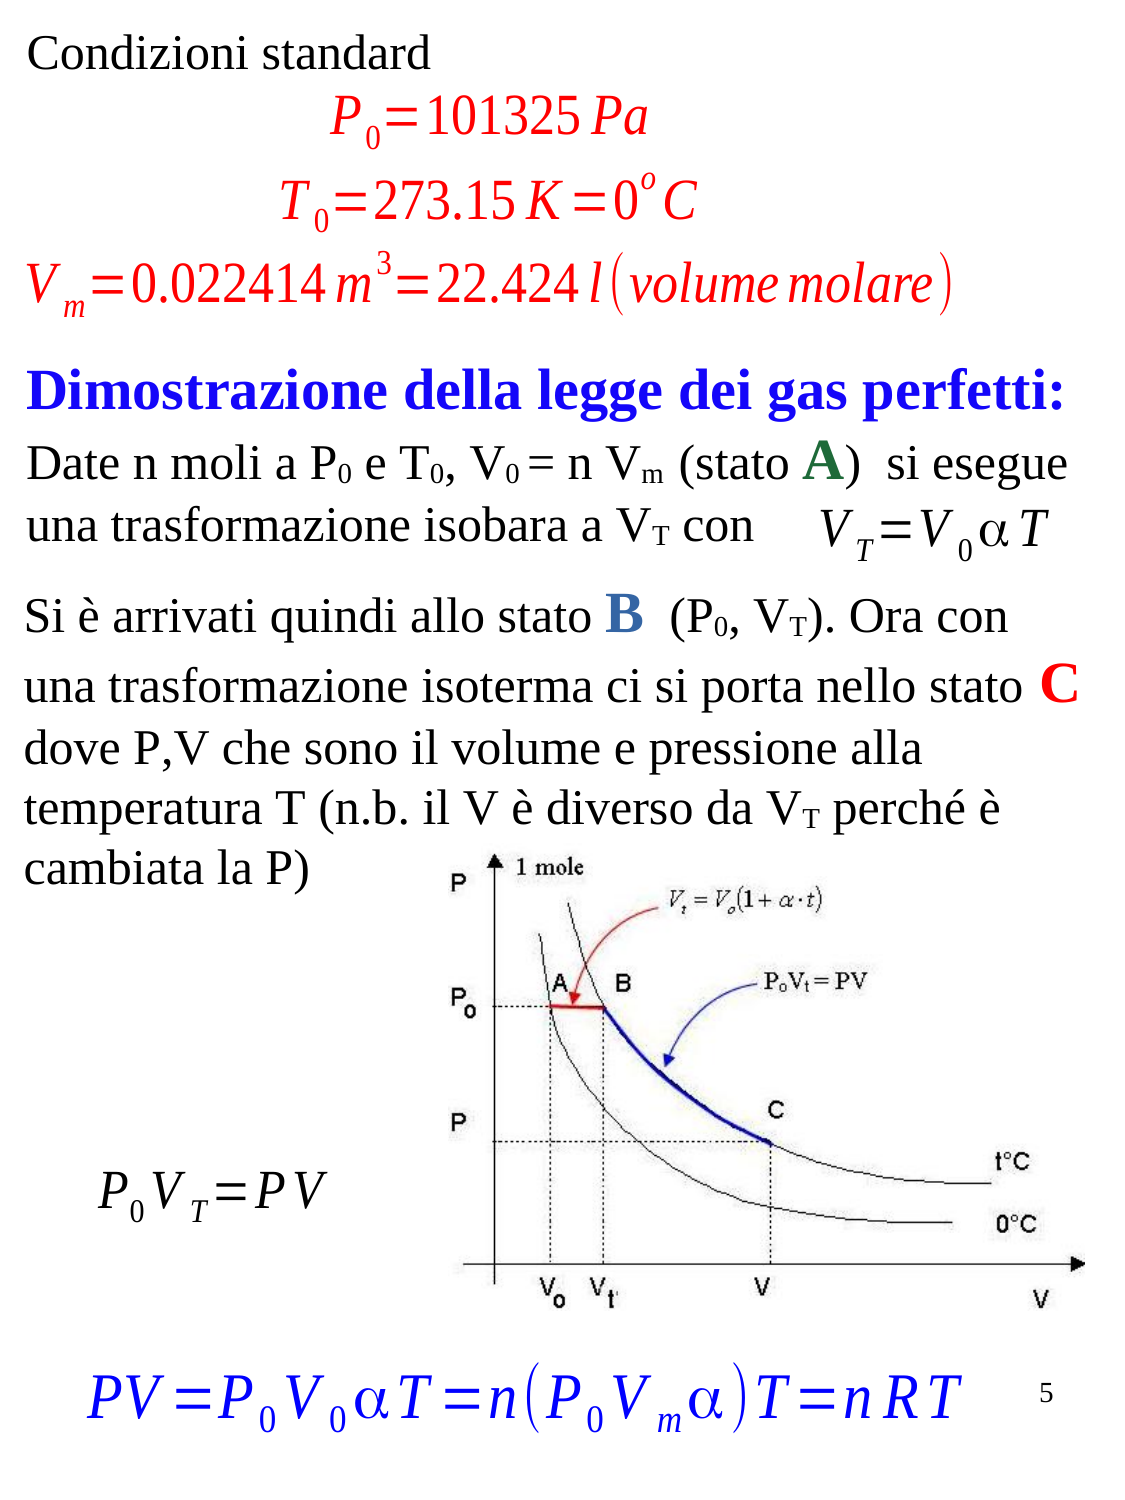

Condizioni standard
Dimostrazione della legge dei gas perfetti: Date n moli a P0 e T0, V0 = n Vm (stato A) si esegue una trasformazione isobara a VT con
Si è arrivati quindi allo stato B (P0, VT). Ora con una trasformazione isoterma ci si porta nello stato C dove P,V che sono il volume e pressione alla temperatura T (n.b. il V è diverso da VT perché è cambiata la P)